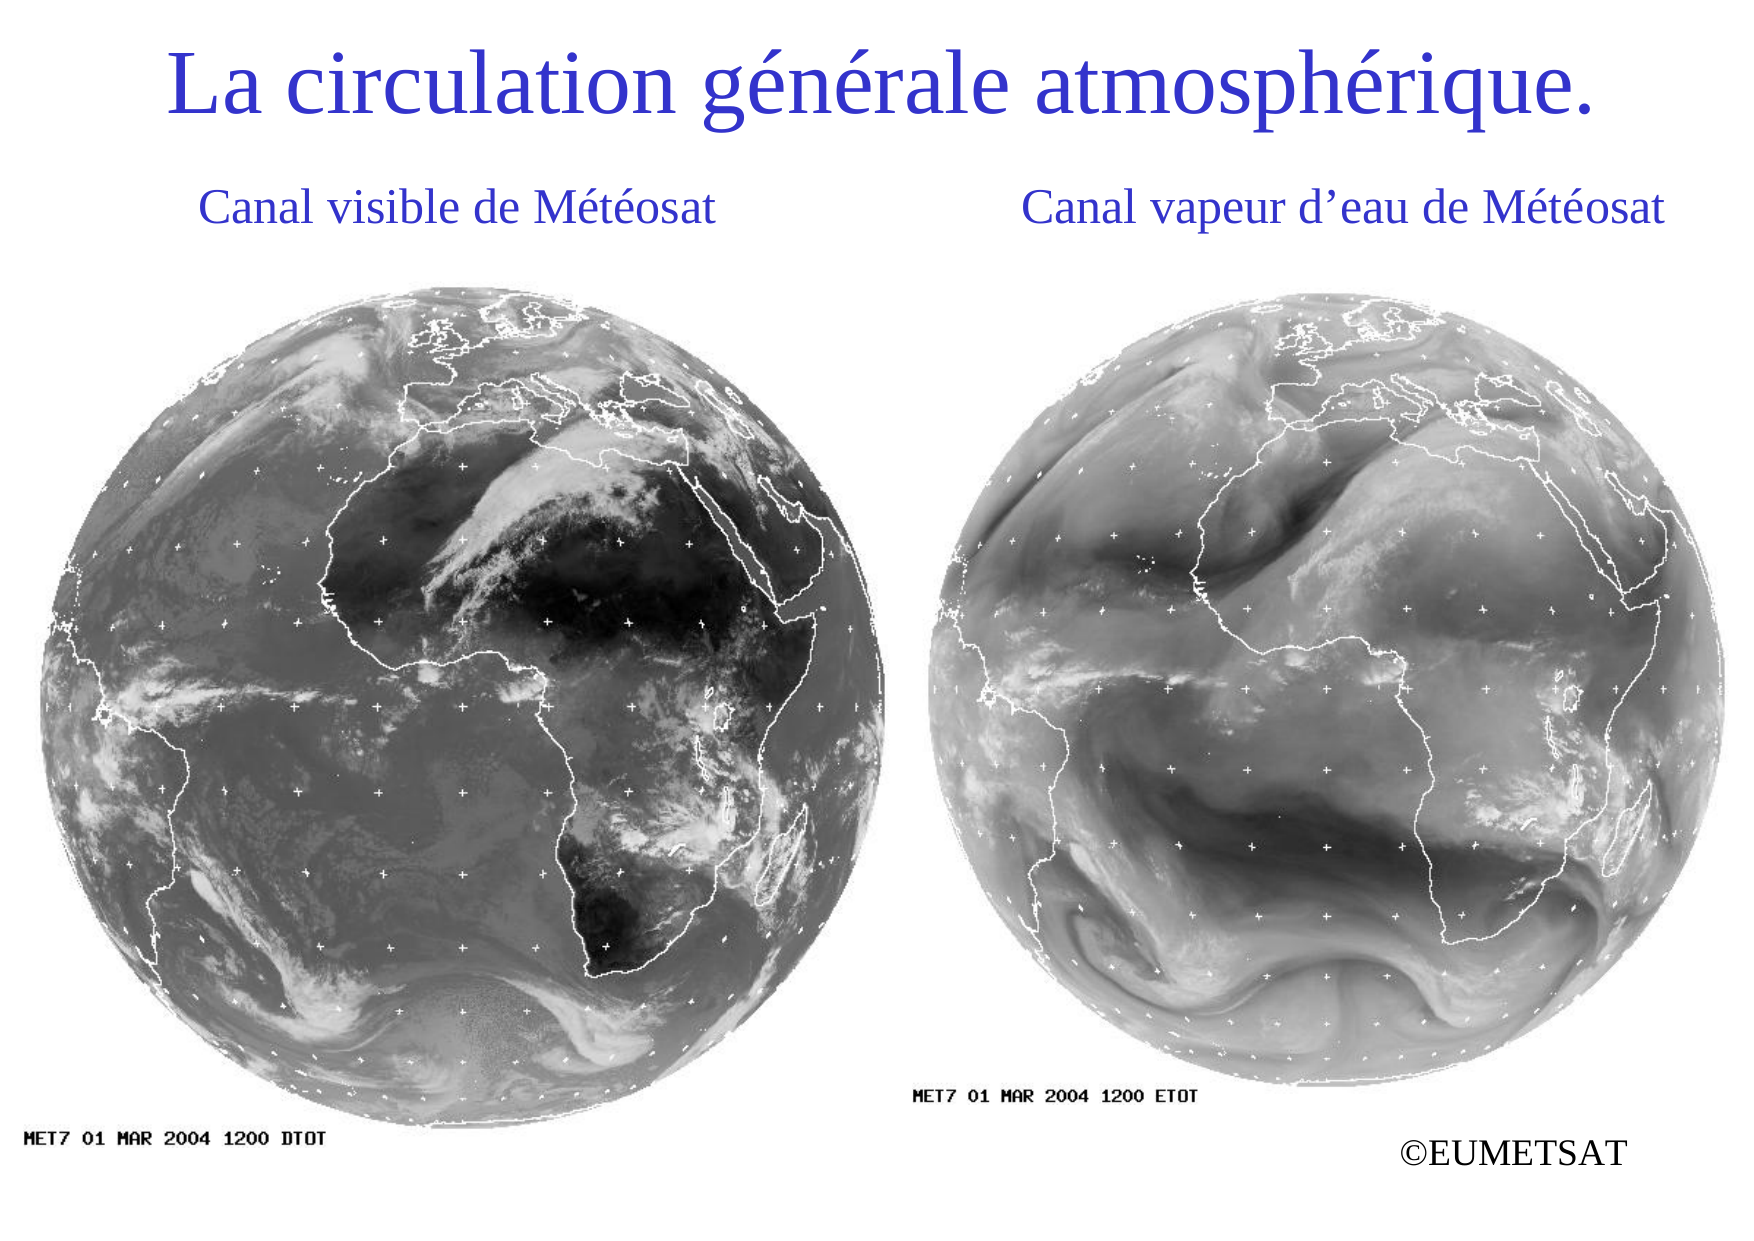

La circulation générale atmosphérique.
Canal visible de Météosat
Canal vapeur d’eau de Météosat
©EUMETSAT